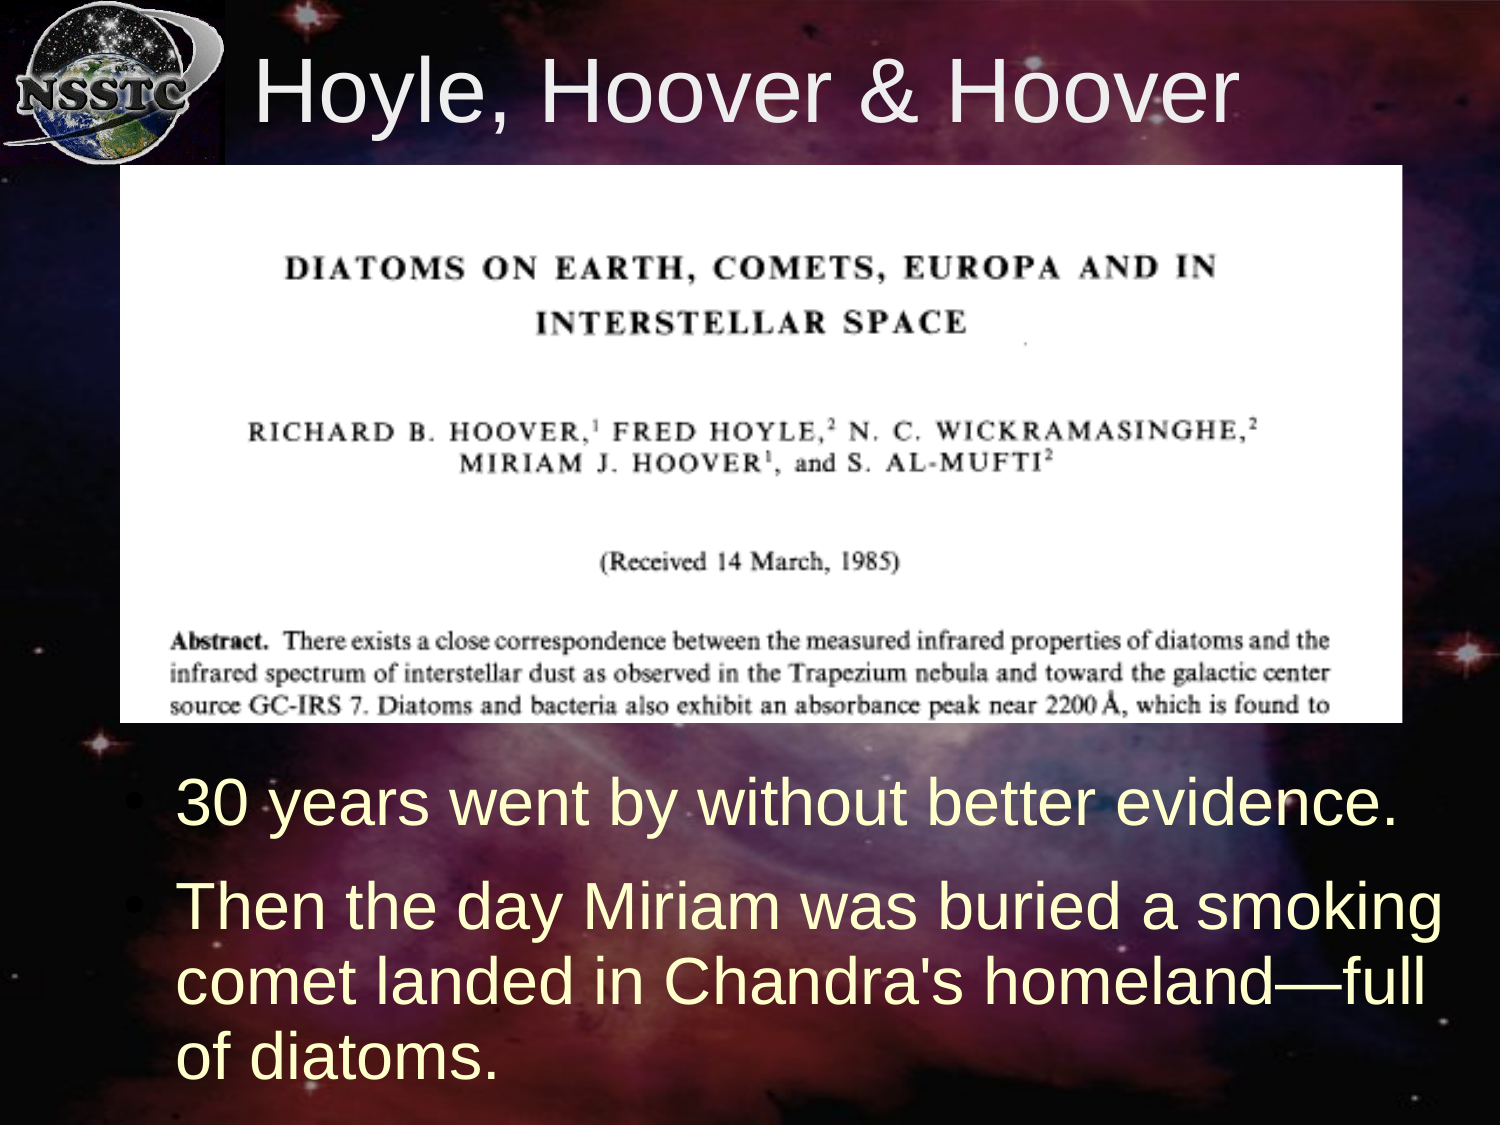

# Hoyle, Hoover & Hoover
30 years went by without better evidence.
Then the day Miriam was buried a smoking comet landed in Chandra's homeland—full of diatoms.